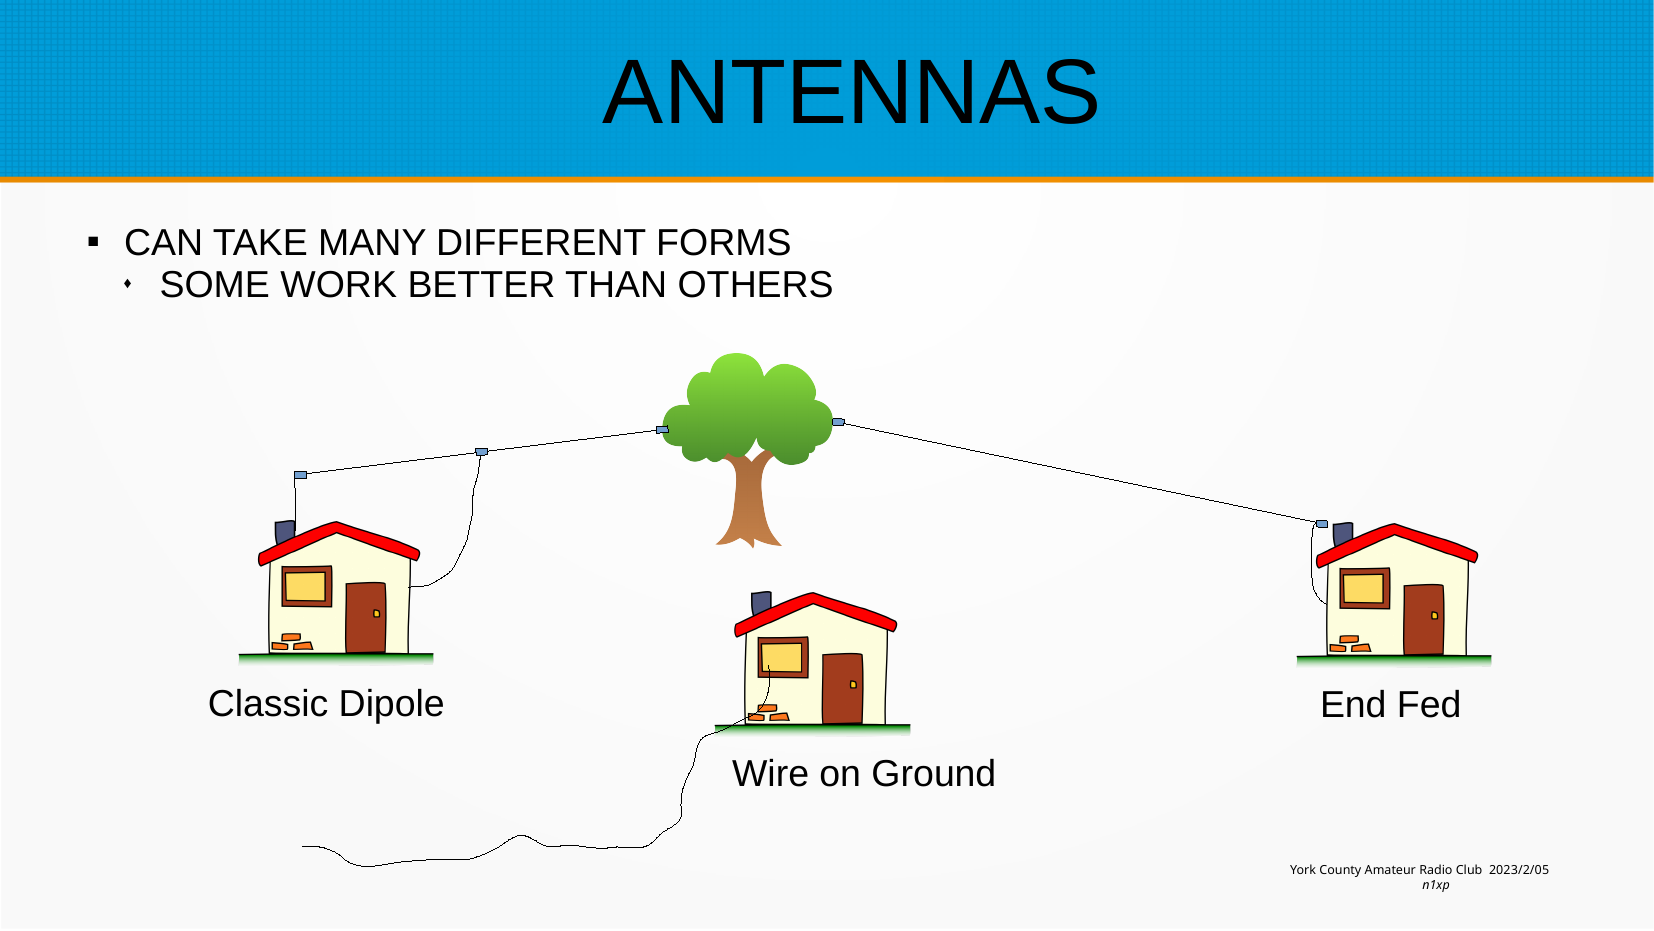

ANTENNAS
CAN TAKE MANY DIFFERENT FORMS
SOME WORK BETTER THAN OTHERS
Classic Dipole
End Fed
Wire on Ground
York County Amateur Radio Club 2023/2/05
n1xp